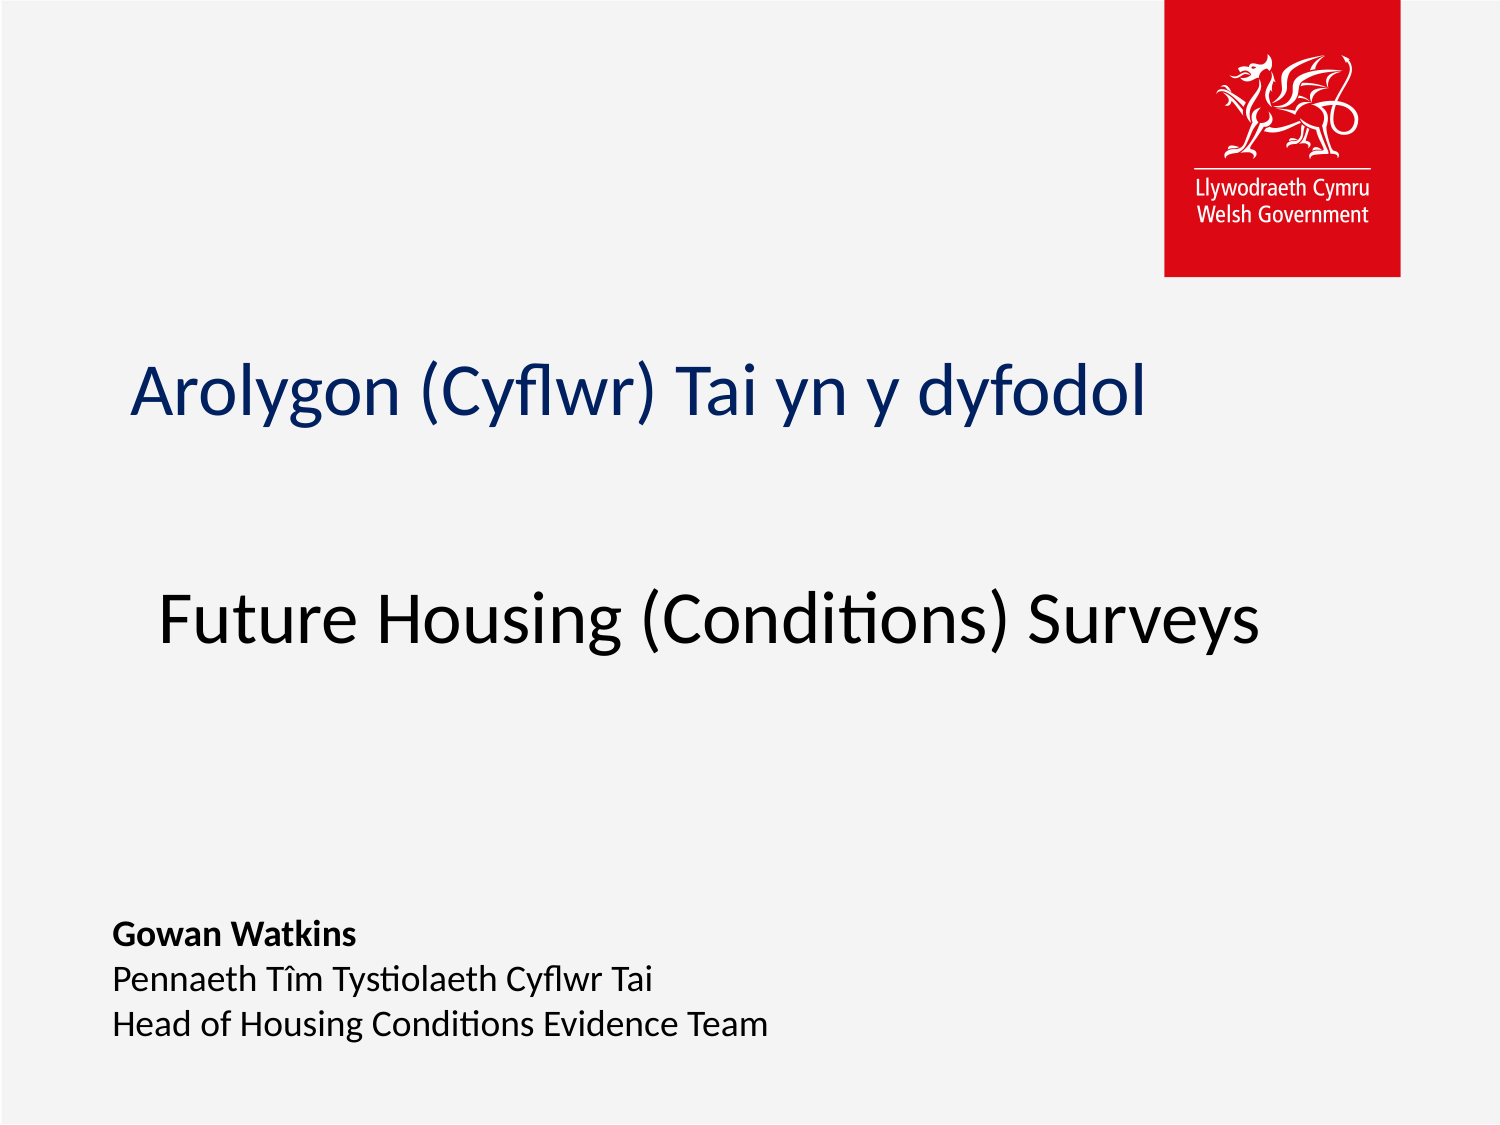

# Arolygon (Cyflwr) Tai yn y dyfodol
Future Housing (Conditions) Surveys
Gowan Watkins
Pennaeth Tîm Tystiolaeth Cyflwr Tai
Head of Housing Conditions Evidence Team